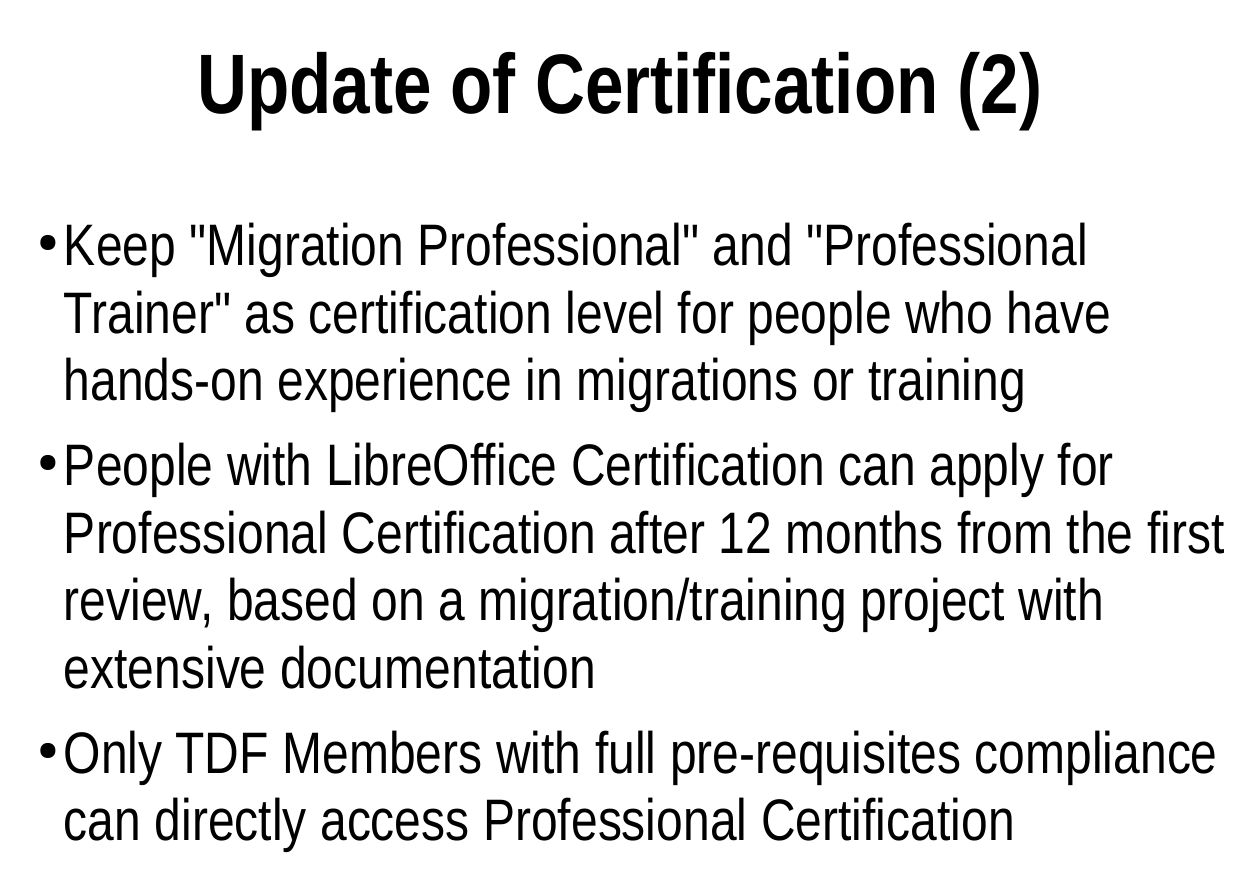

# Update of Certification (2)
Keep "Migration Professional" and "Professional Trainer" as certification level for people who have hands-on experience in migrations or training
People with LibreOffice Certification can apply for Professional Certification after 12 months from the first review, based on a migration/training project with extensive documentation
Only TDF Members with full pre-requisites compliance can directly access Professional Certification